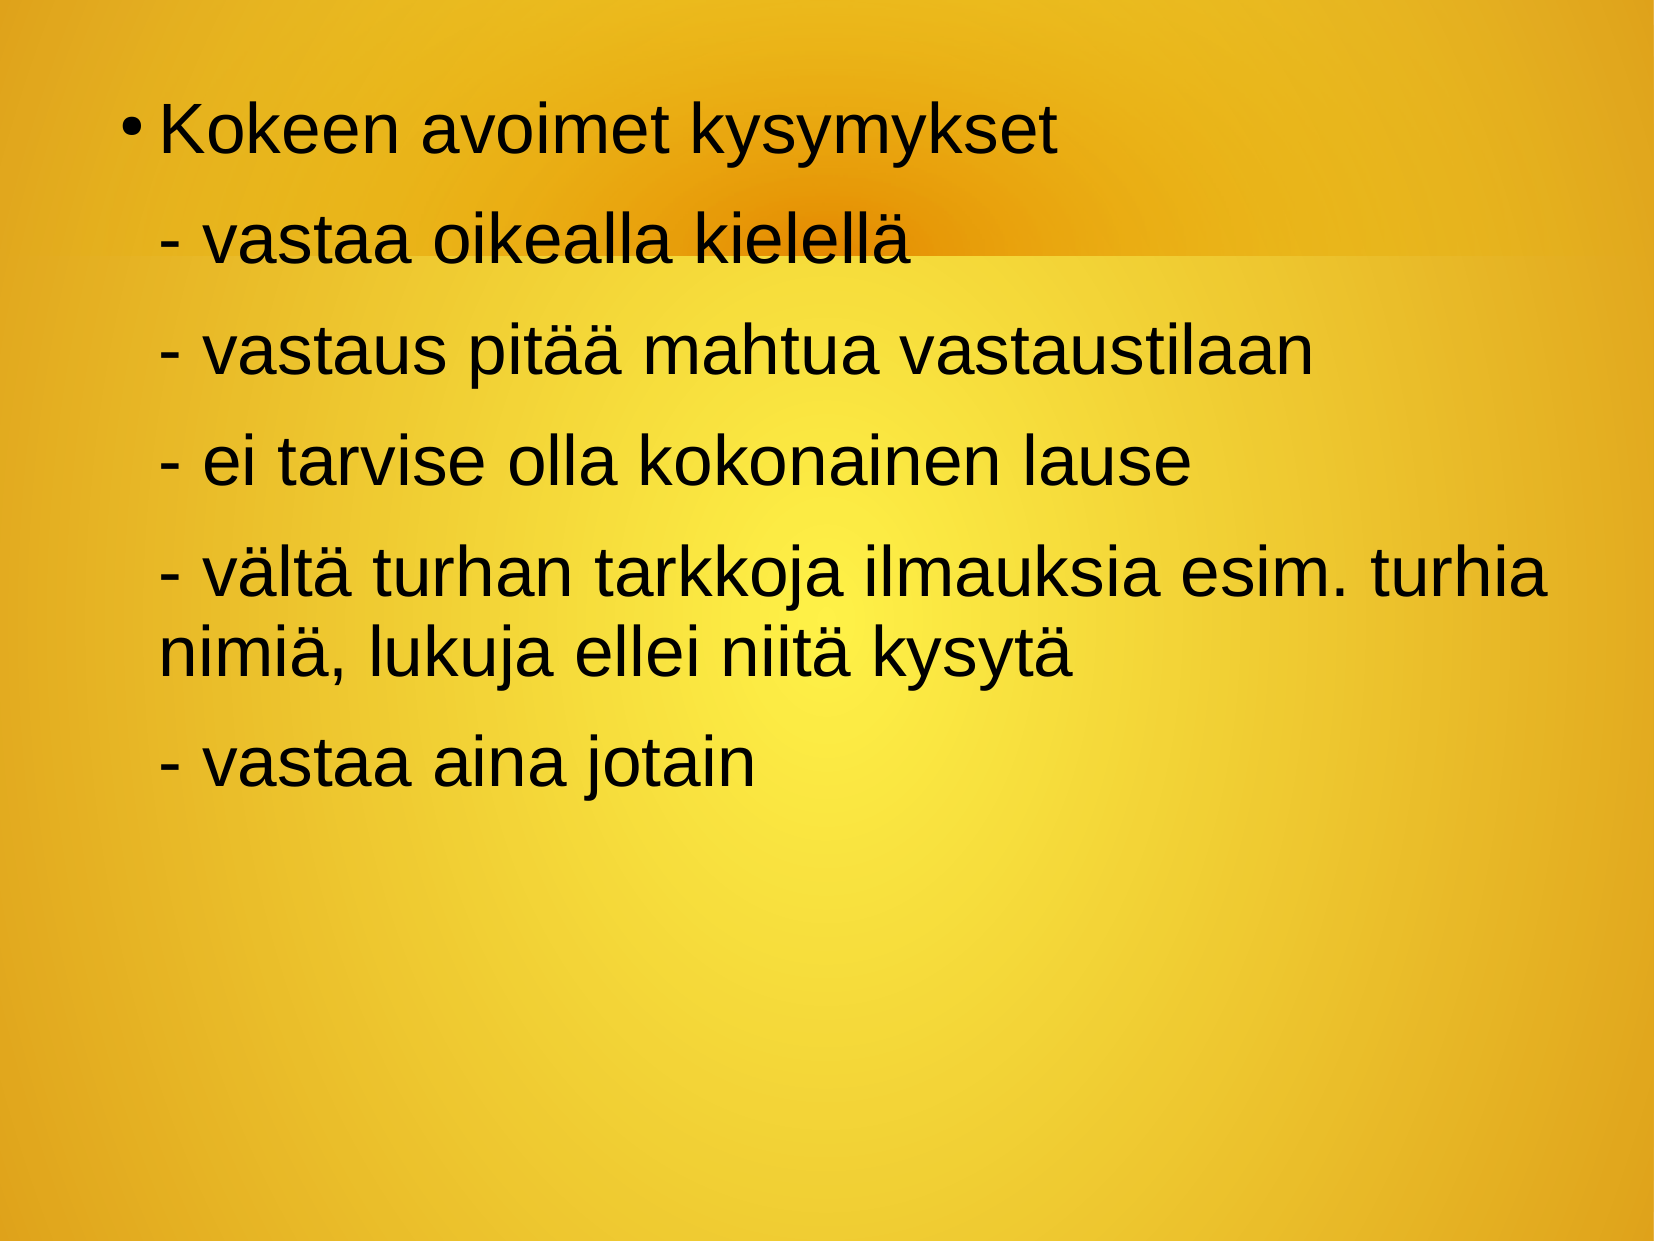

# Kokeen avoimet kysymykset
- vastaa oikealla kielellä
- vastaus pitää mahtua vastaustilaan
- ei tarvise olla kokonainen lause
- vältä turhan tarkkoja ilmauksia esim. turhia nimiä, lukuja ellei niitä kysytä
- vastaa aina jotain